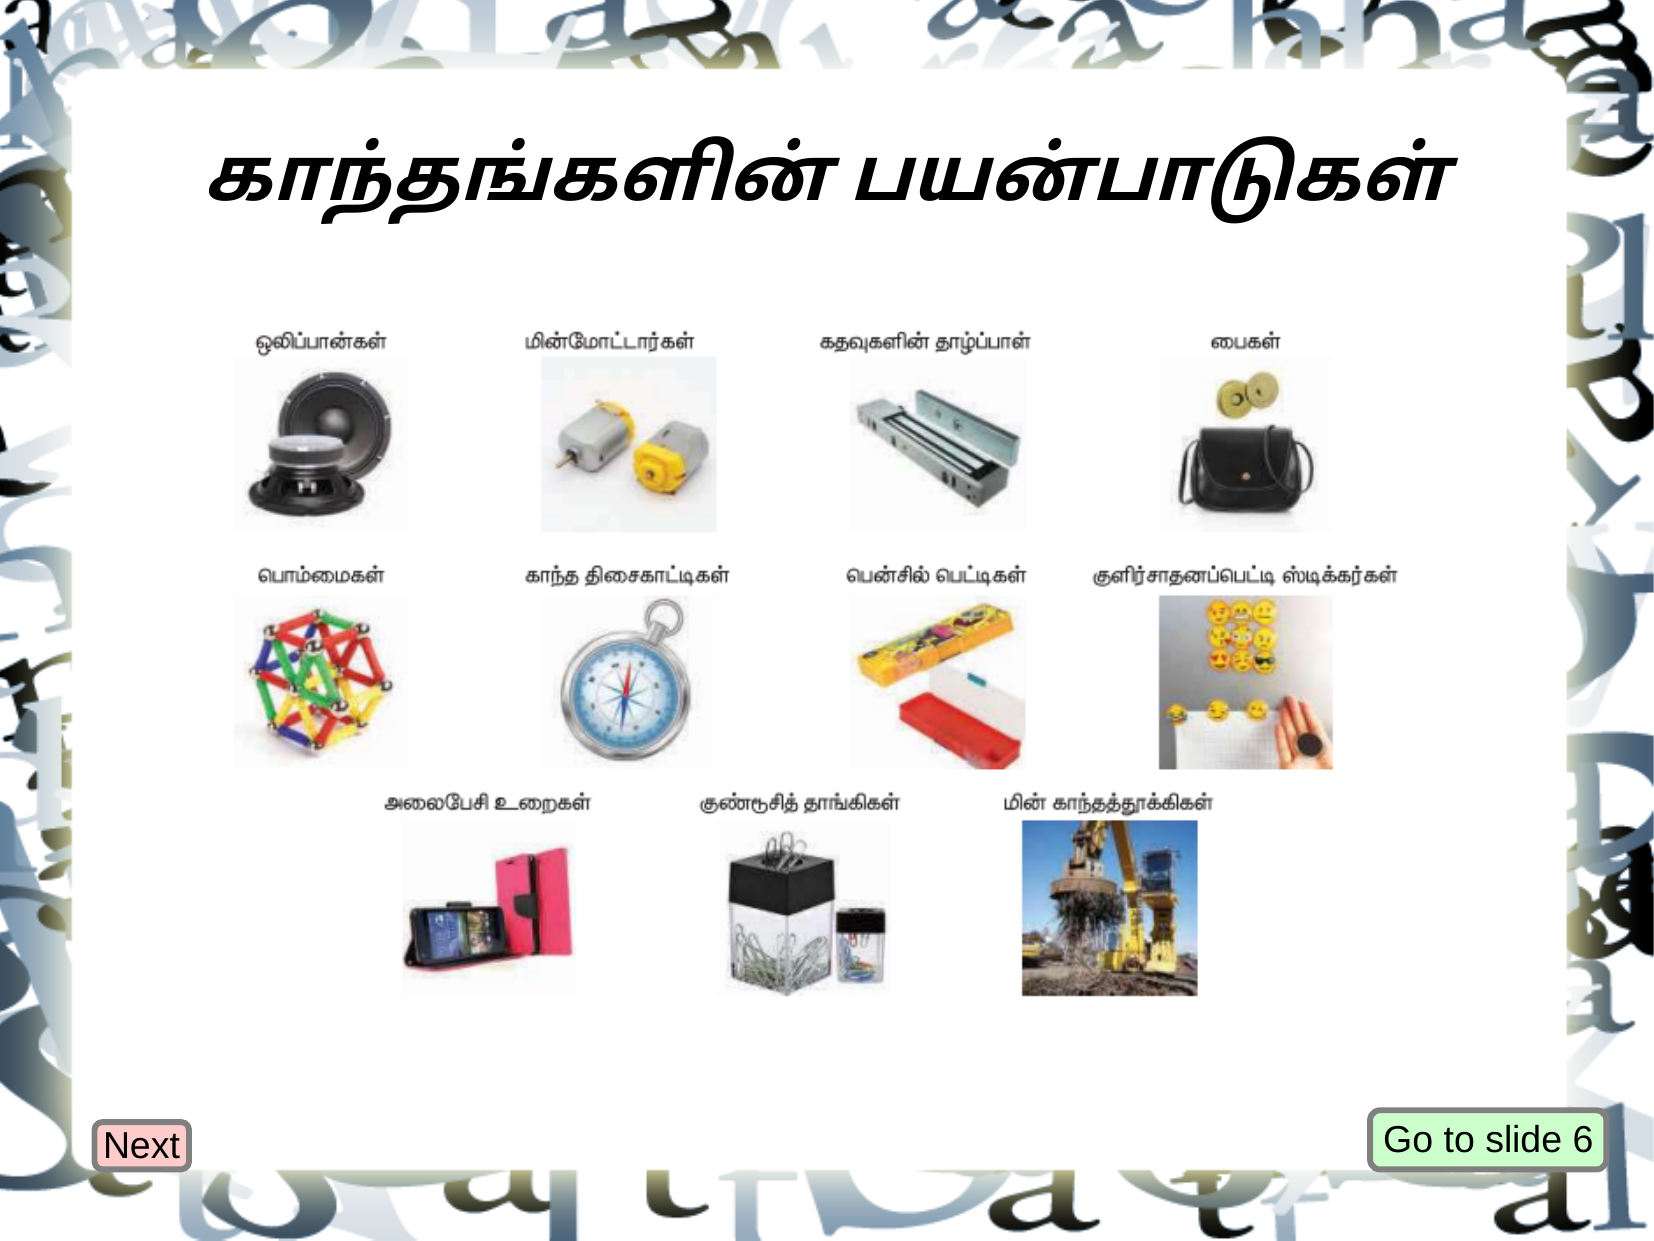

# காந்தங்களின் பயன்பாடுகள்
Go to slide 6
Next